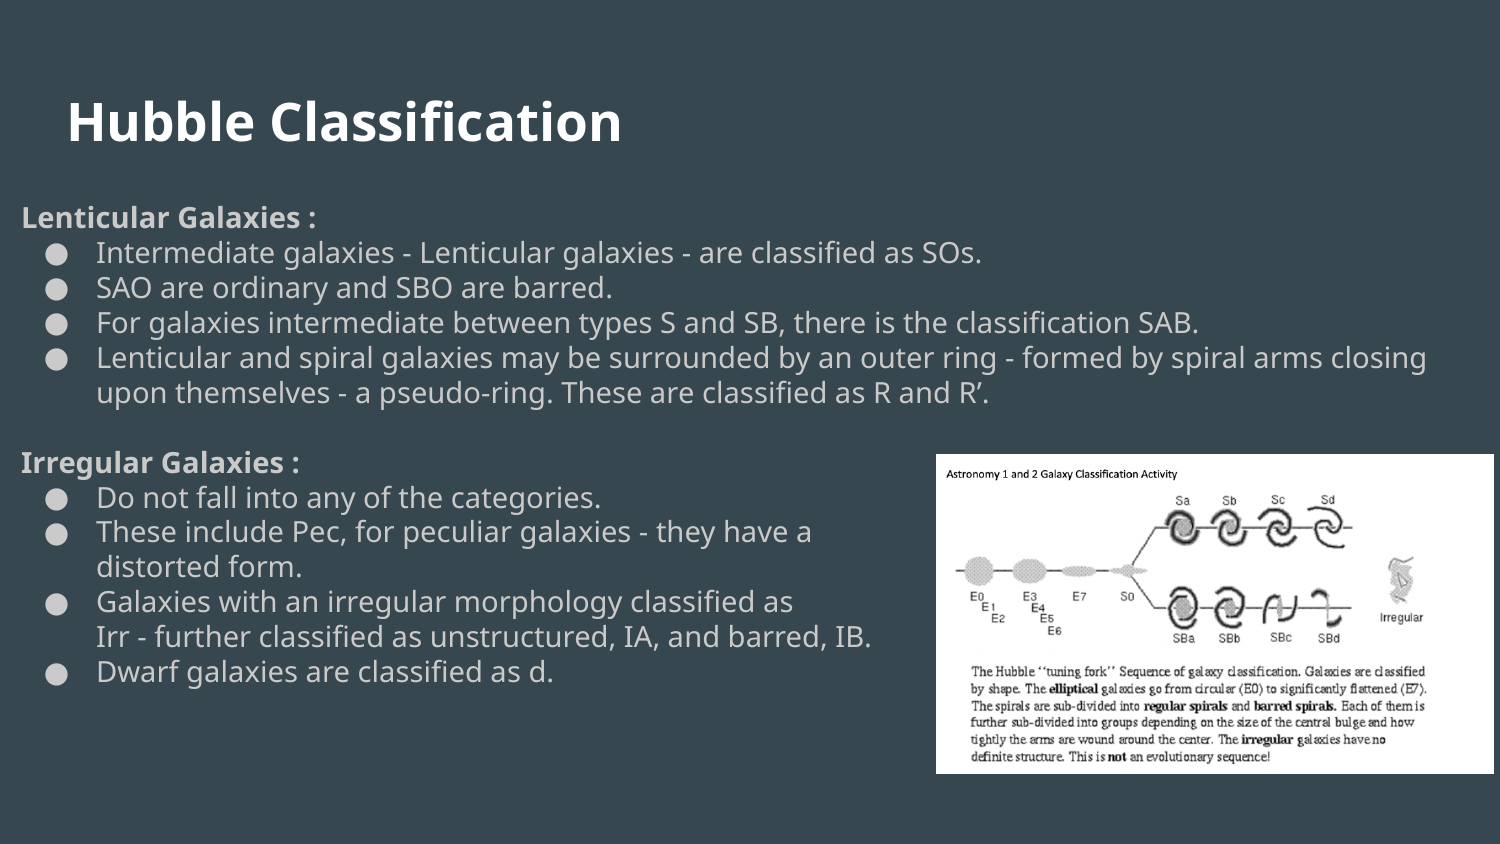

# Hubble Classification
Lenticular Galaxies :
Intermediate galaxies - Lenticular galaxies - are classified as SOs.
SAO are ordinary and SBO are barred.
For galaxies intermediate between types S and SB, there is the classification SAB.
Lenticular and spiral galaxies may be surrounded by an outer ring - formed by spiral arms closing upon themselves - a pseudo-ring. These are classified as R and R’.
Irregular Galaxies :
Do not fall into any of the categories.
These include Pec, for peculiar galaxies - they have a
distorted form.
Galaxies with an irregular morphology classified as
Irr - further classified as unstructured, IA, and barred, IB.
Dwarf galaxies are classified as d.